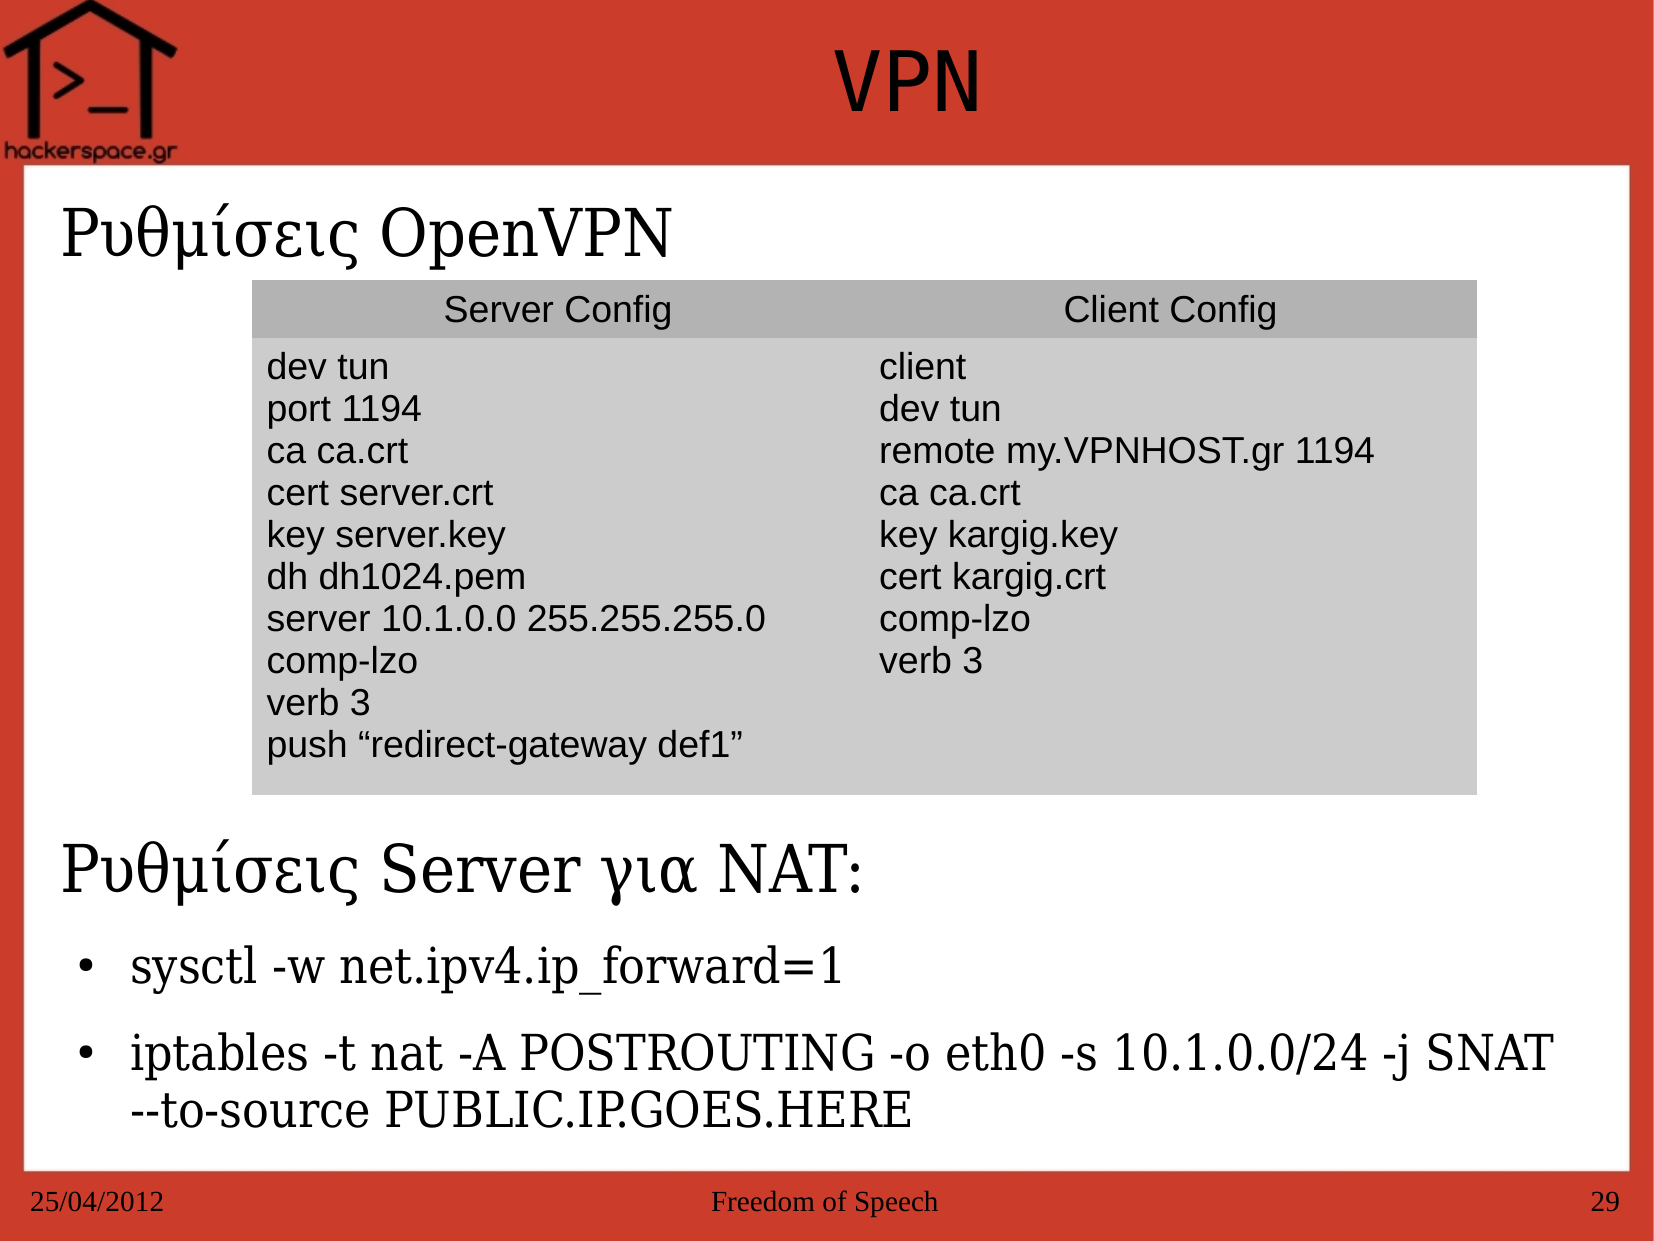

# VPN
Ρυθμίσεις OpenVPN
Ρυθμίσεις Server για NAT:
sysctl -w net.ipv4.ip_forward=1
iptables -t nat -A POSTROUTING -o eth0 -s 10.1.0.0/24 -j SNAT --to-source PUBLIC.IP.GOES.HERE
| Server Config | Client Config |
| --- | --- |
| dev tun port 1194 ca ca.crt cert server.crt key server.key dh dh1024.pem server 10.1.0.0 255.255.255.0 comp-lzo verb 3 push “redirect-gateway def1” | client dev tun remote my.VPNHOST.gr 1194 ca ca.crt key kargig.key cert kargig.crt comp-lzo verb 3 |
25/04/2012
Freedom of Speech
29